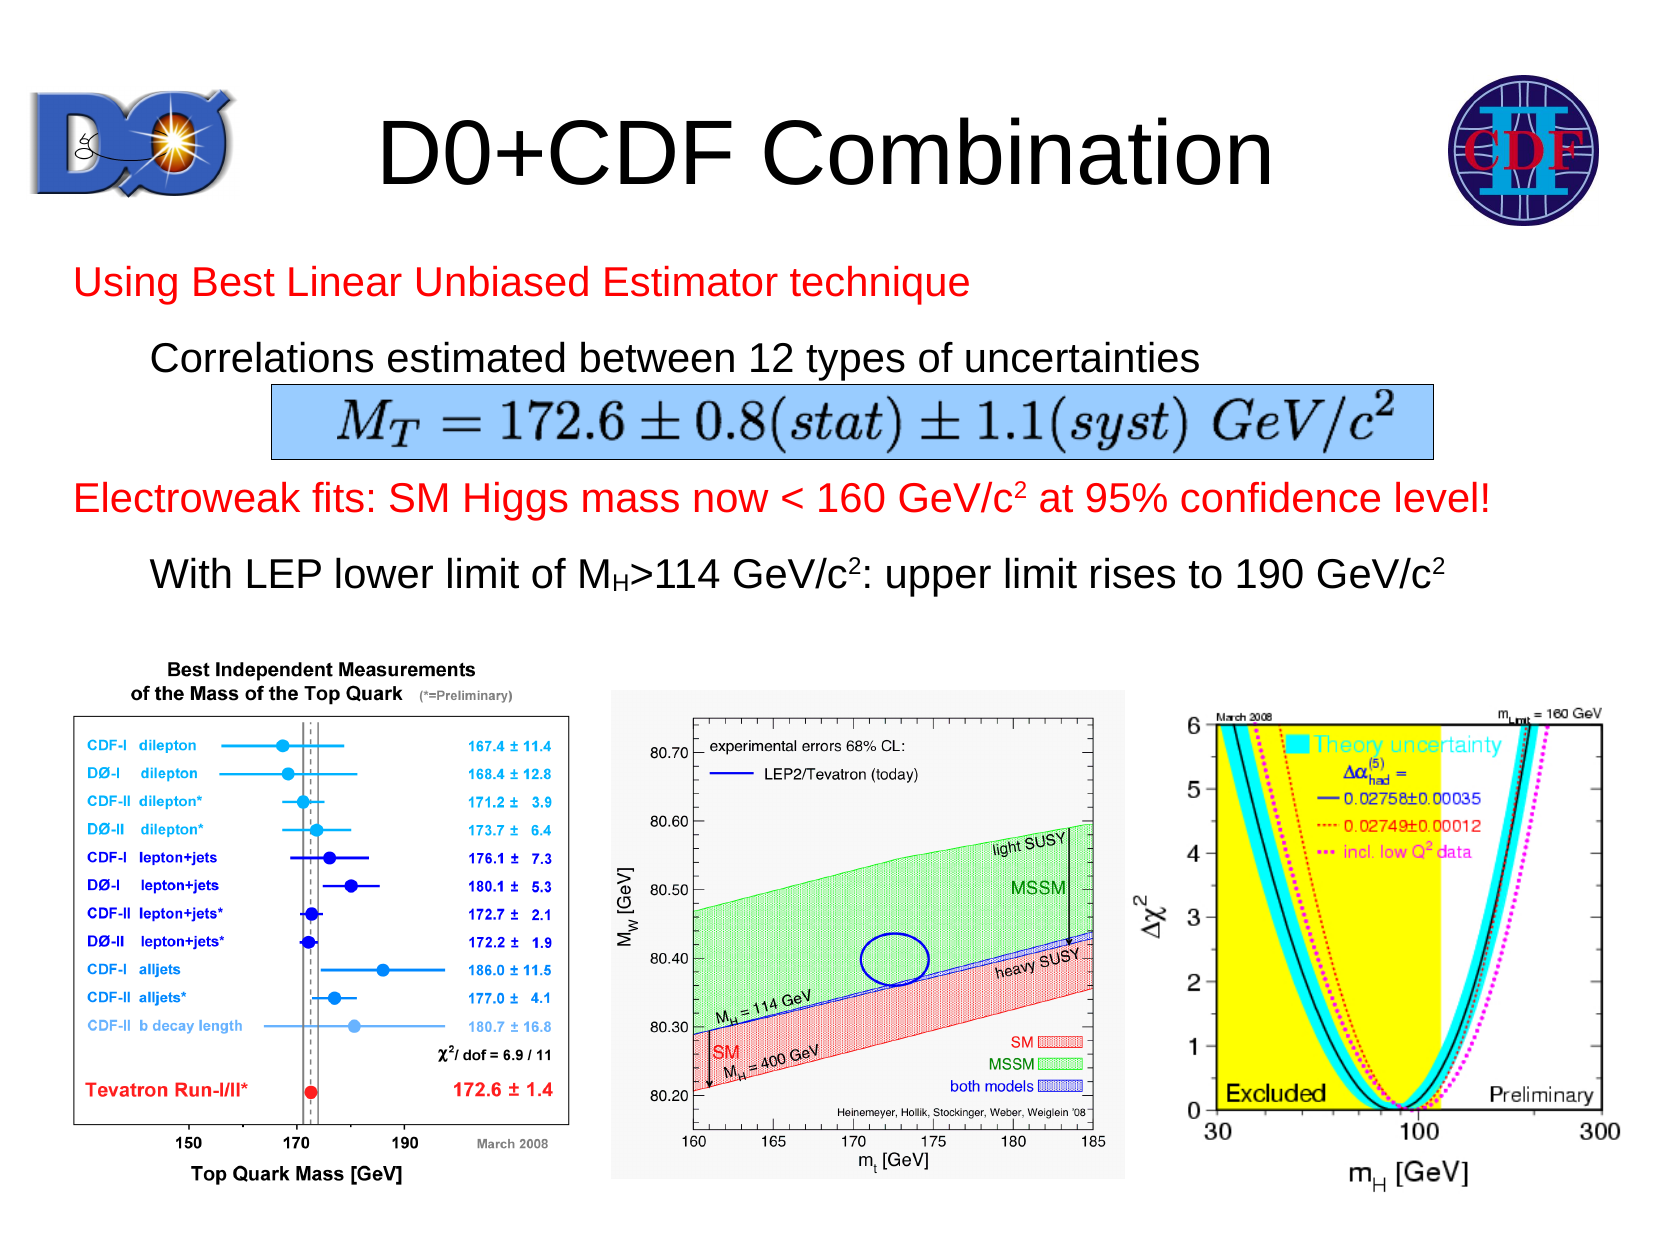

# D0+CDF Combination
Using Best Linear Unbiased Estimator technique
Correlations estimated between 12 types of uncertainties
Electroweak fits: SM Higgs mass now < 160 GeV/c2 at 95% confidence level!
With LEP lower limit of MH>114 GeV/c2: upper limit rises to 190 GeV/c2
24